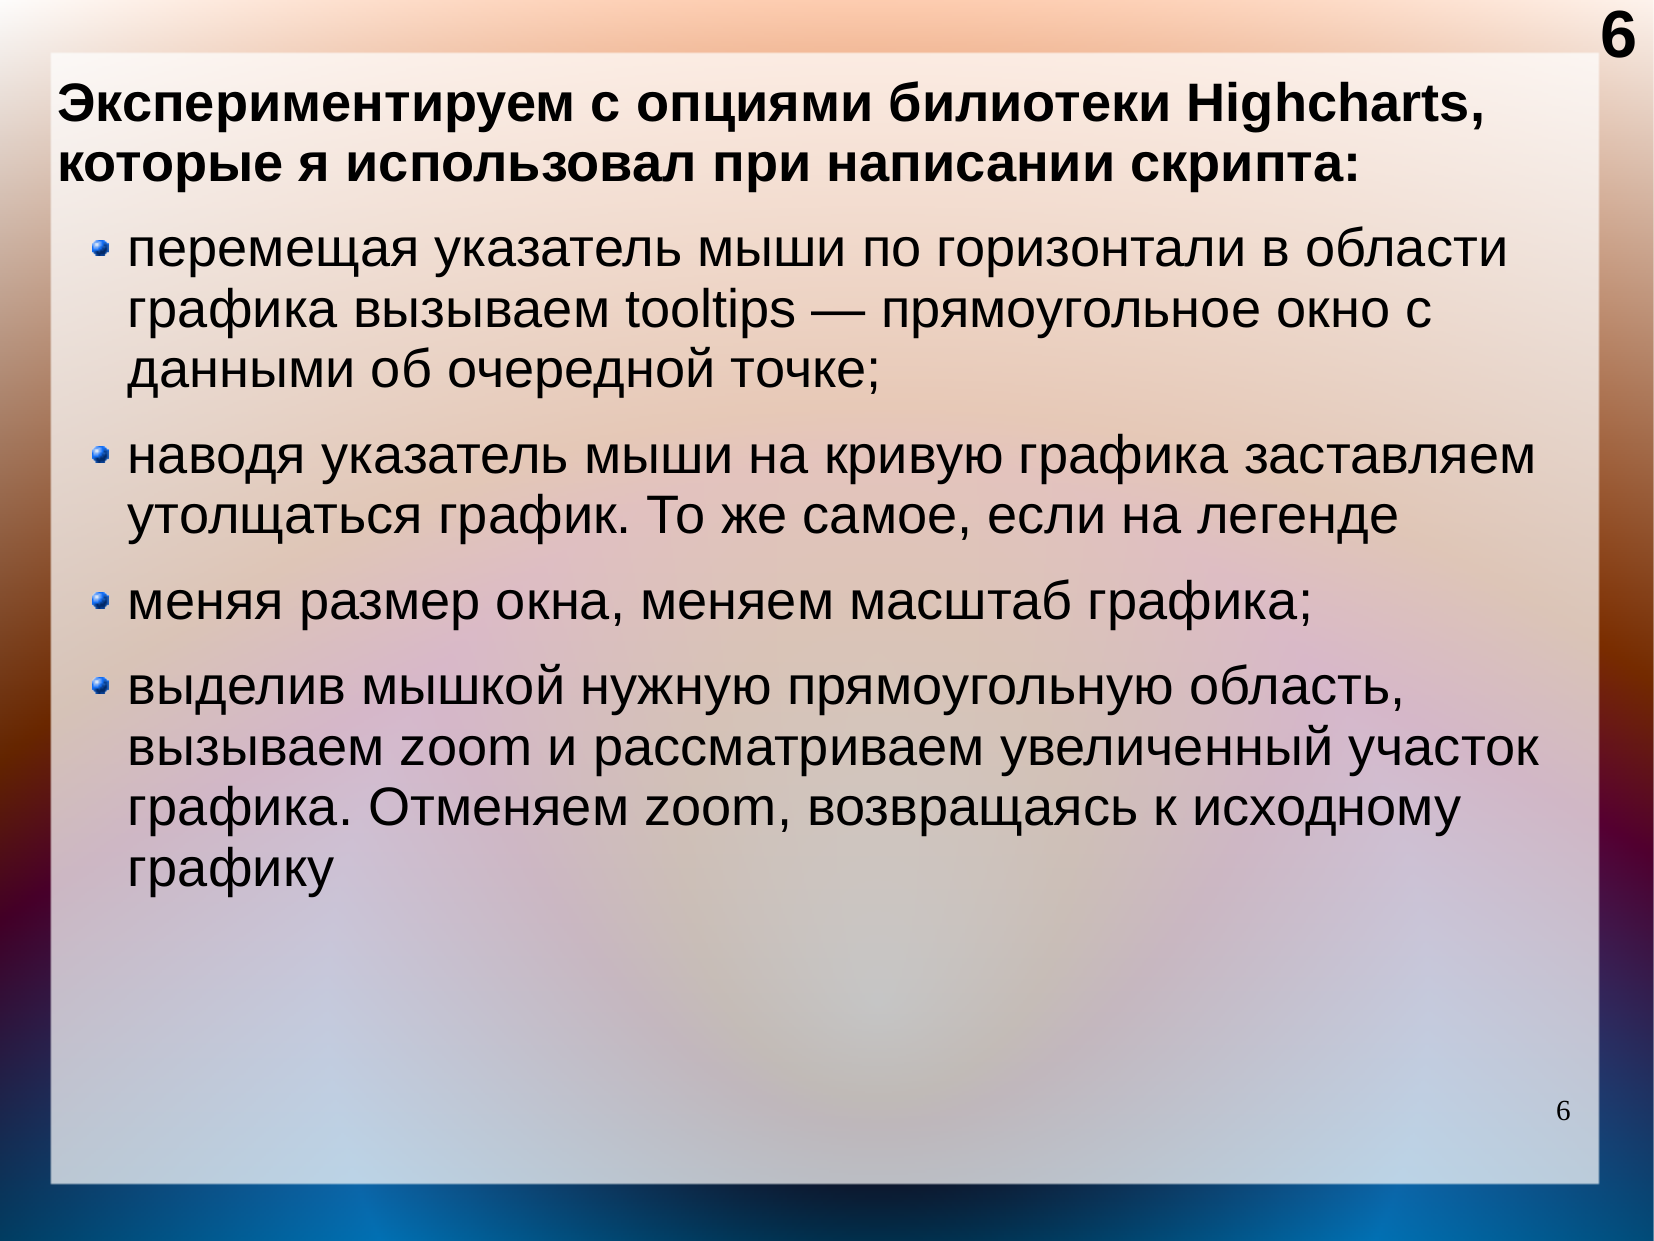

Экспериментируем с опциями билиотеки Highcharts, которые я использовал при написании скрипта:
перемещая указатель мыши по горизонтали в области графика вызываем tooltips — прямоугольное окно с данными об очередной точке;
наводя указатель мыши на кривую графика заставляем утолщаться график. То же самое, если на легенде
меняя размер окна, меняем масштаб графика;
выделив мышкой нужную прямоугольную область, вызываем zoom и рассматриваем увеличенный участок графика. Отменяем zoom, возвращаясь к исходному графику
6